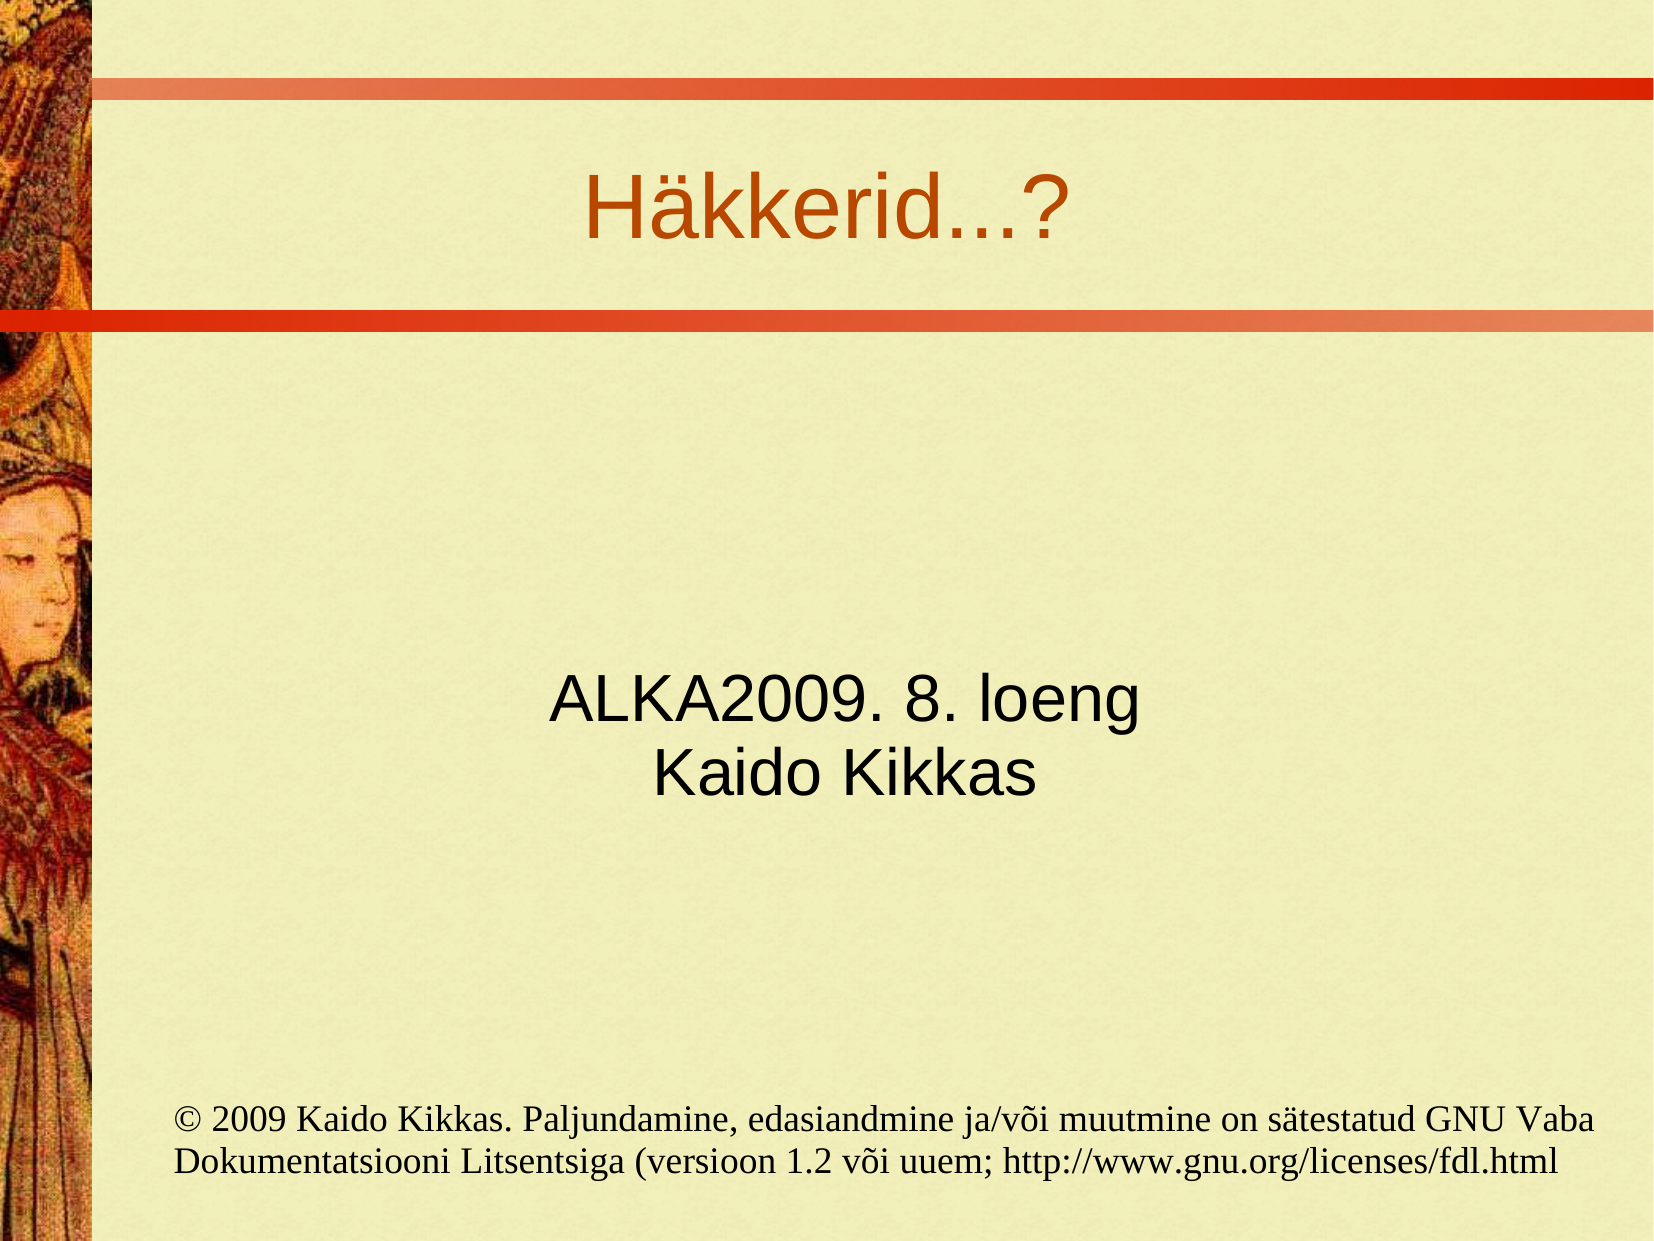

# Häkkerid...?
ALKA2009. 8. loeng
Kaido Kikkas
© 2009 Kaido Kikkas. Paljundamine, edasiandmine ja/või muutmine on sätestatud GNU Vaba Dokumentatsiooni Litsentsiga (versioon 1.2 või uuem; http://www.gnu.org/licenses/fdl.html